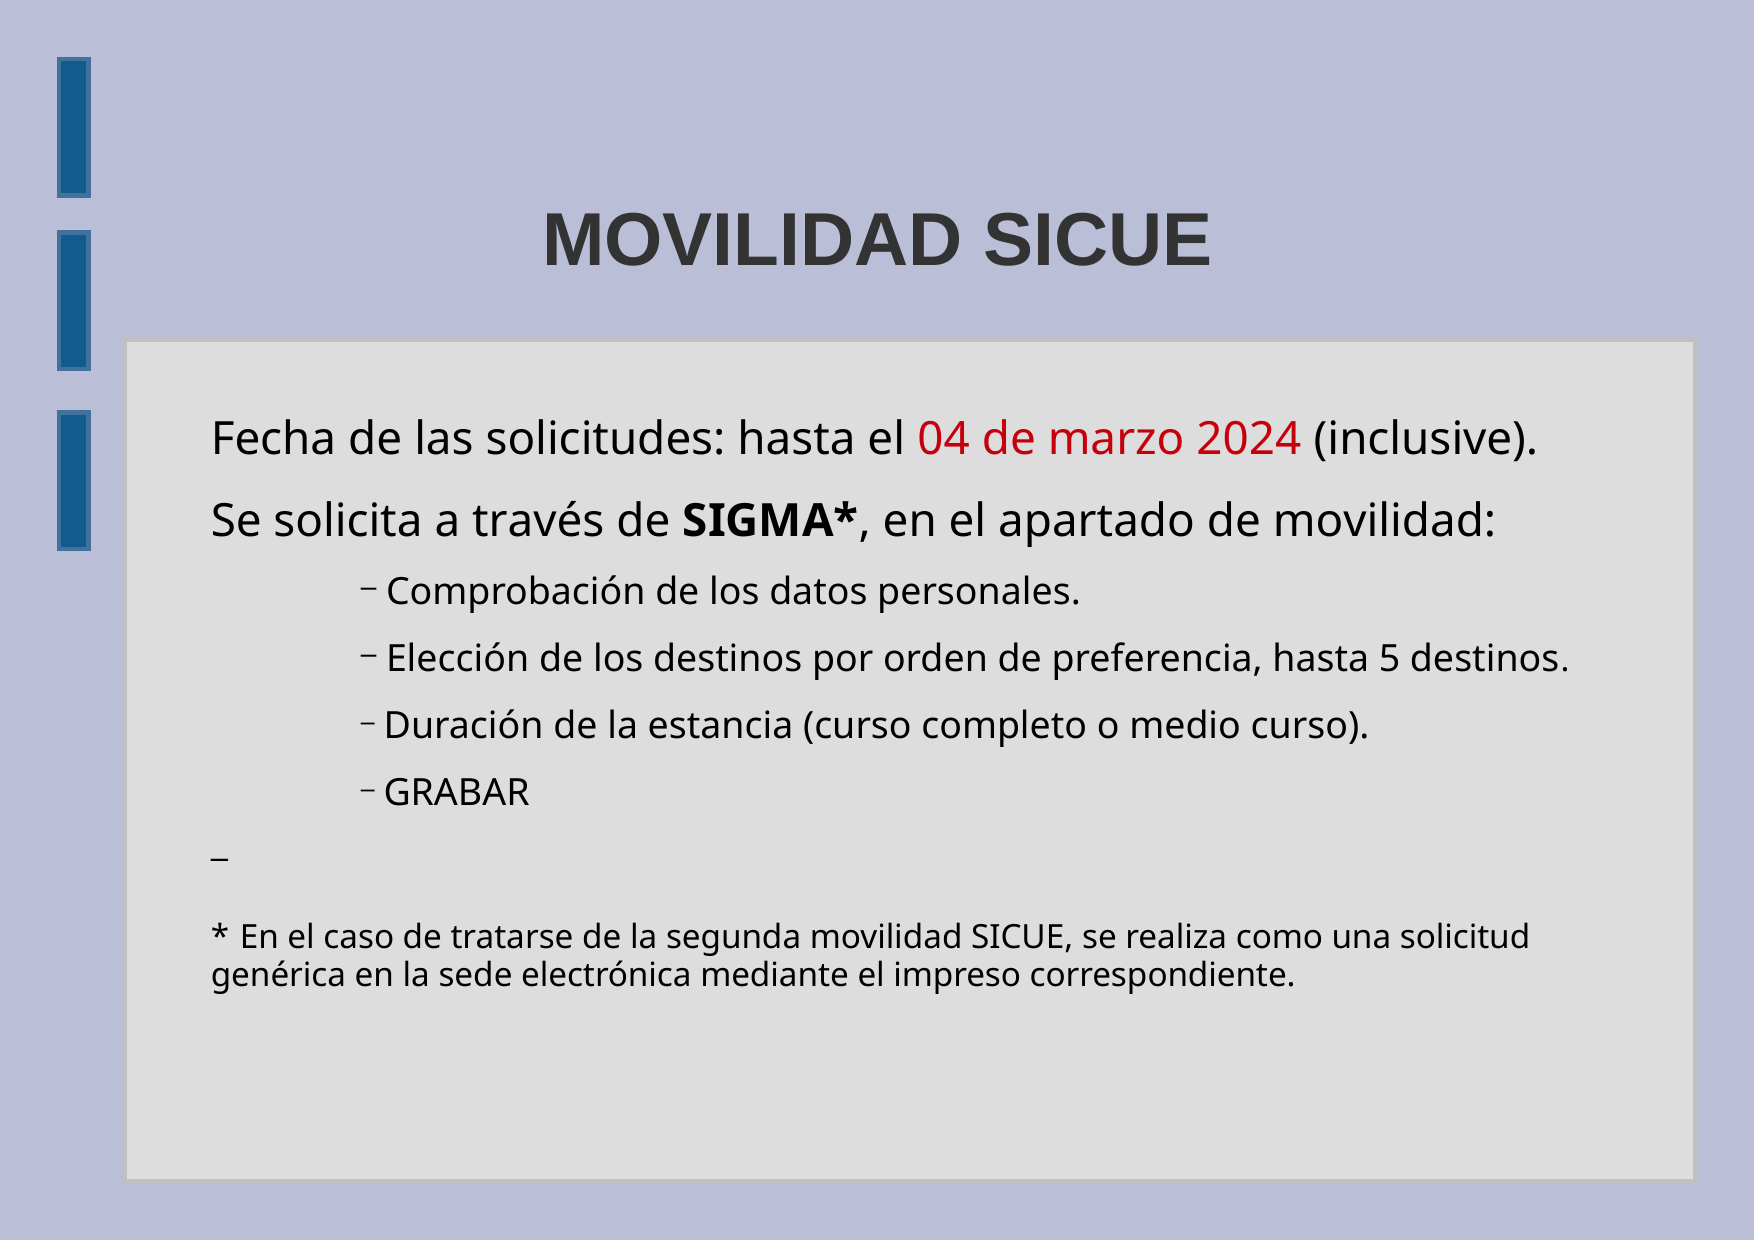

# MOVILIDAD SICUE
Fecha de las solicitudes: hasta el 04 de marzo 2024 (inclusive).
Se solicita a través de SIGMA*, en el apartado de movilidad:
 Comprobación de los datos personales.
 Elección de los destinos por orden de preferencia, hasta 5 destinos.
 Duración de la estancia (curso completo o medio curso).
 GRABAR
* En el caso de tratarse de la segunda movilidad SICUE, se realiza como una solicitud genérica en la sede electrónica mediante el impreso correspondiente.